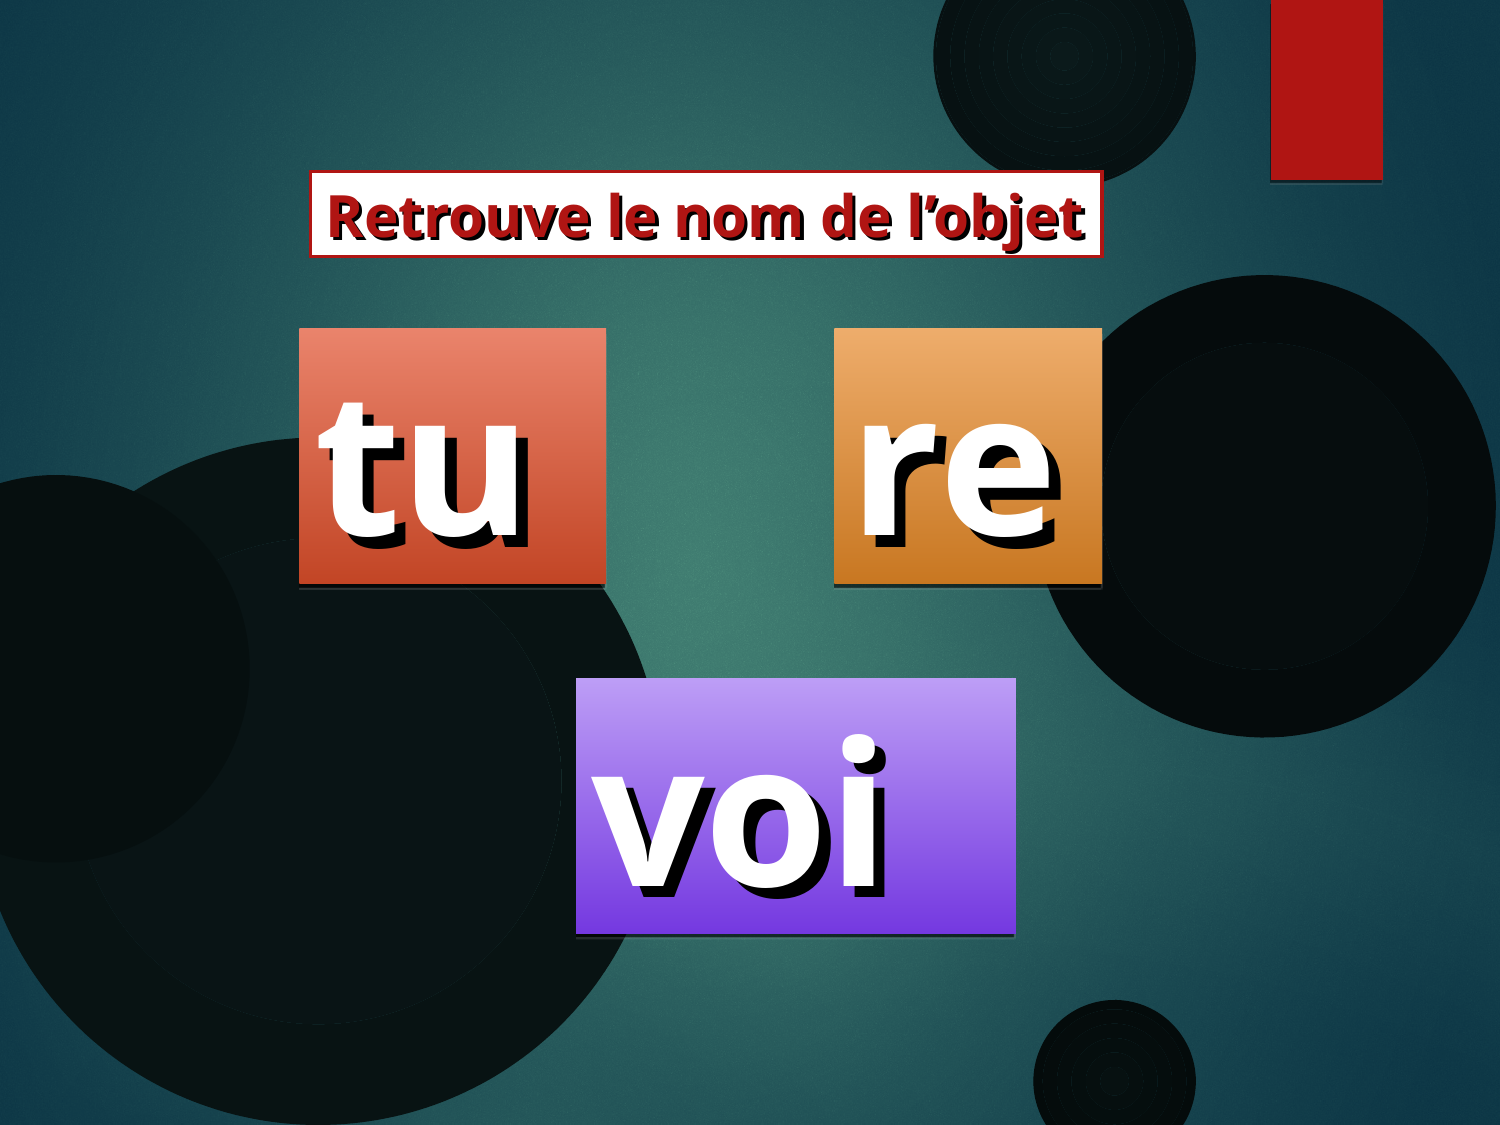

Retrouve le nom de l’objet
tu
re
voi